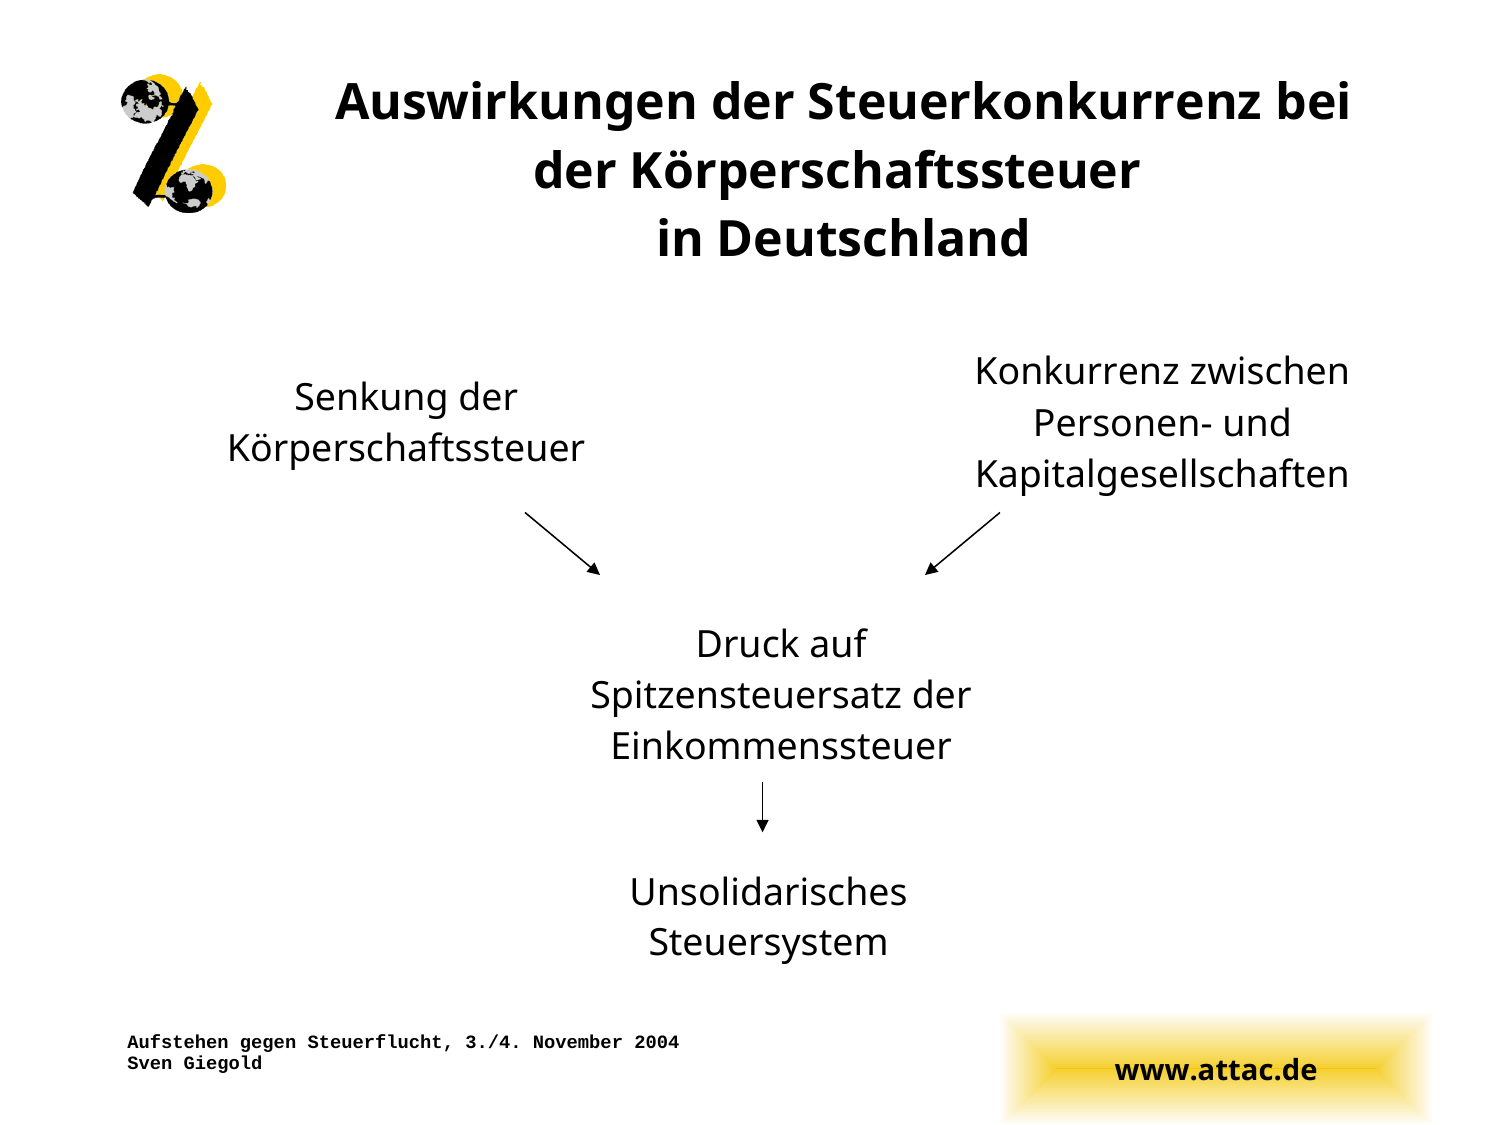

# Auswirkungen der Steuerkonkurrenz bei der Körperschaftssteuer in Deutschland
Konkurrenz zwischen Personen- und Kapitalgesellschaften
Senkung der Körperschaftssteuer
Druck auf Spitzensteuersatz der Einkommenssteuer
Unsolidarisches Steuersystem